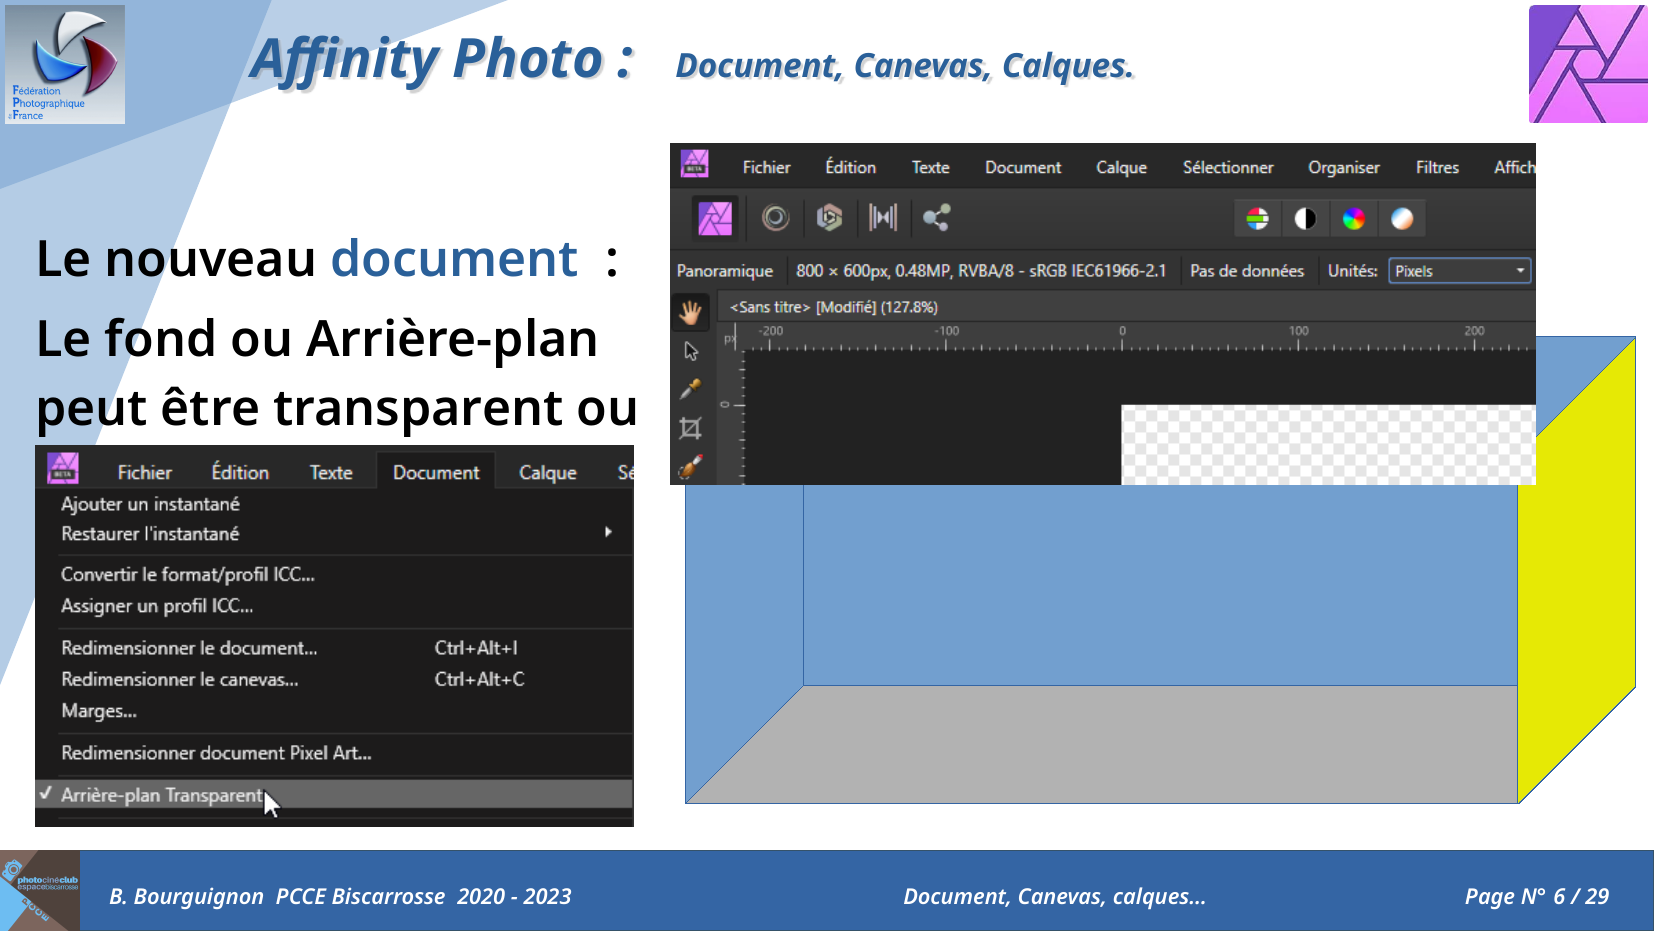

# Le nouveau document  :
Le fond ou Arrière-plan peut être transparent ou pas.